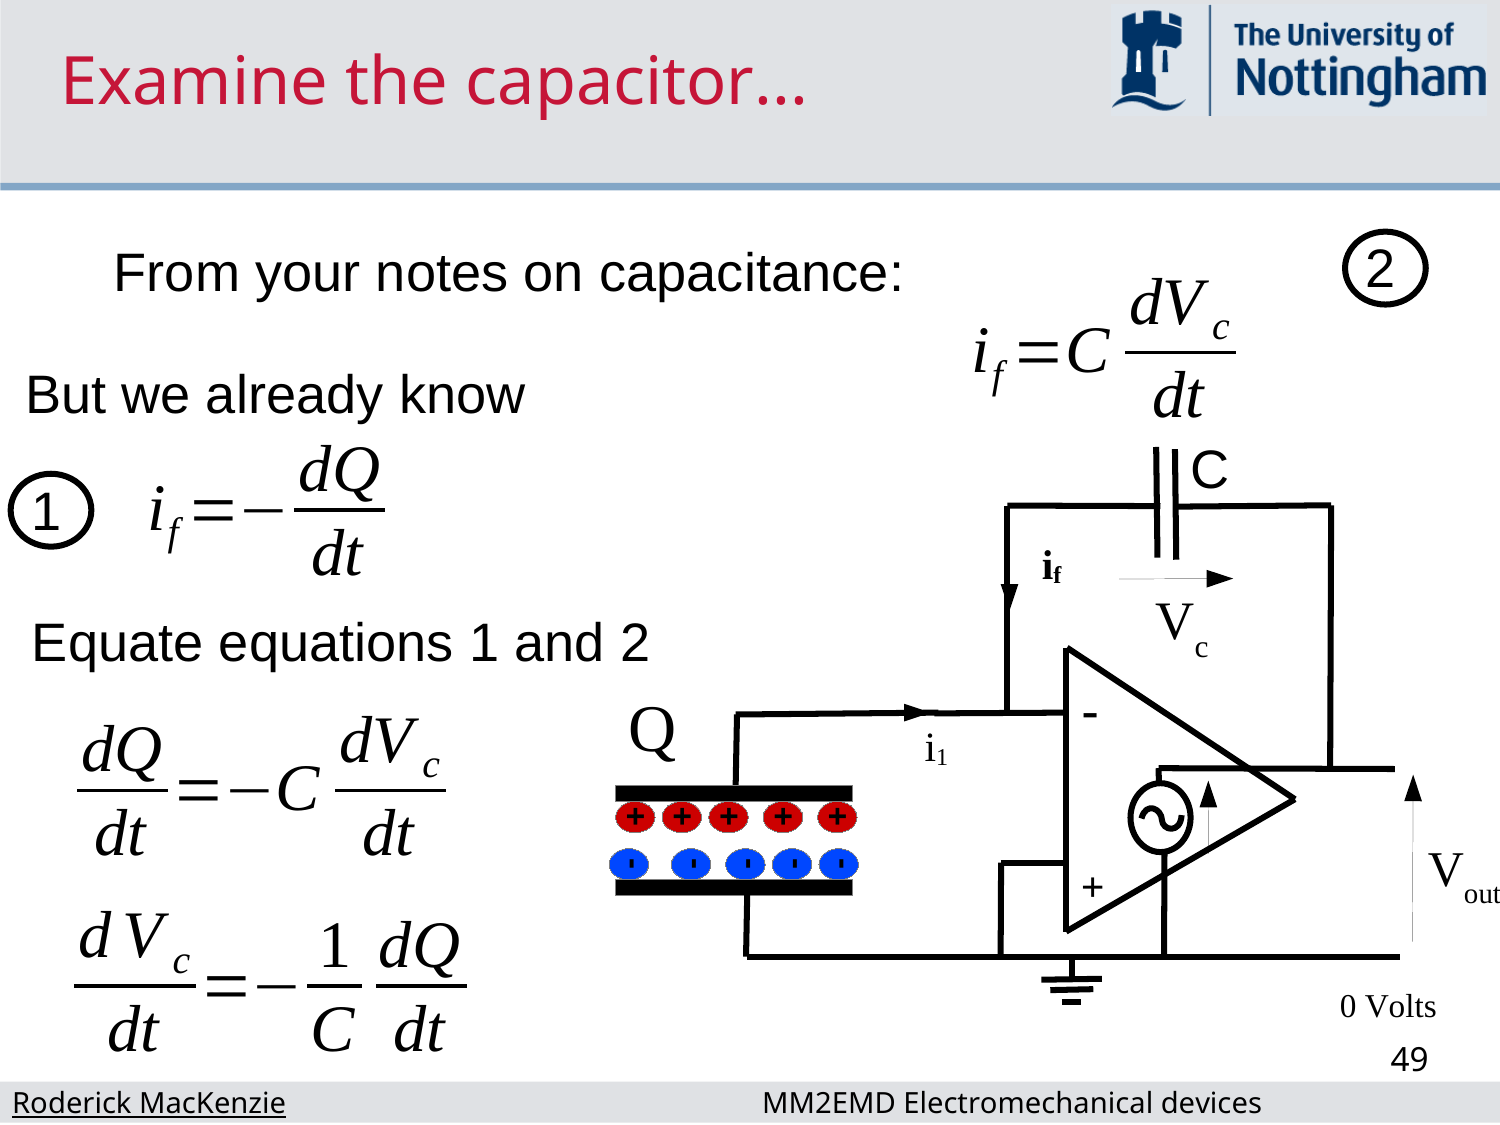

# Examine the capacitor...
2
From your notes on capacitance:
But we already know
C
1
if
Vc
Equate equations 1 and 2
-
Q
i1
+
+
+
+
+
-
-
-
-
-
Vout
+
0 Volts